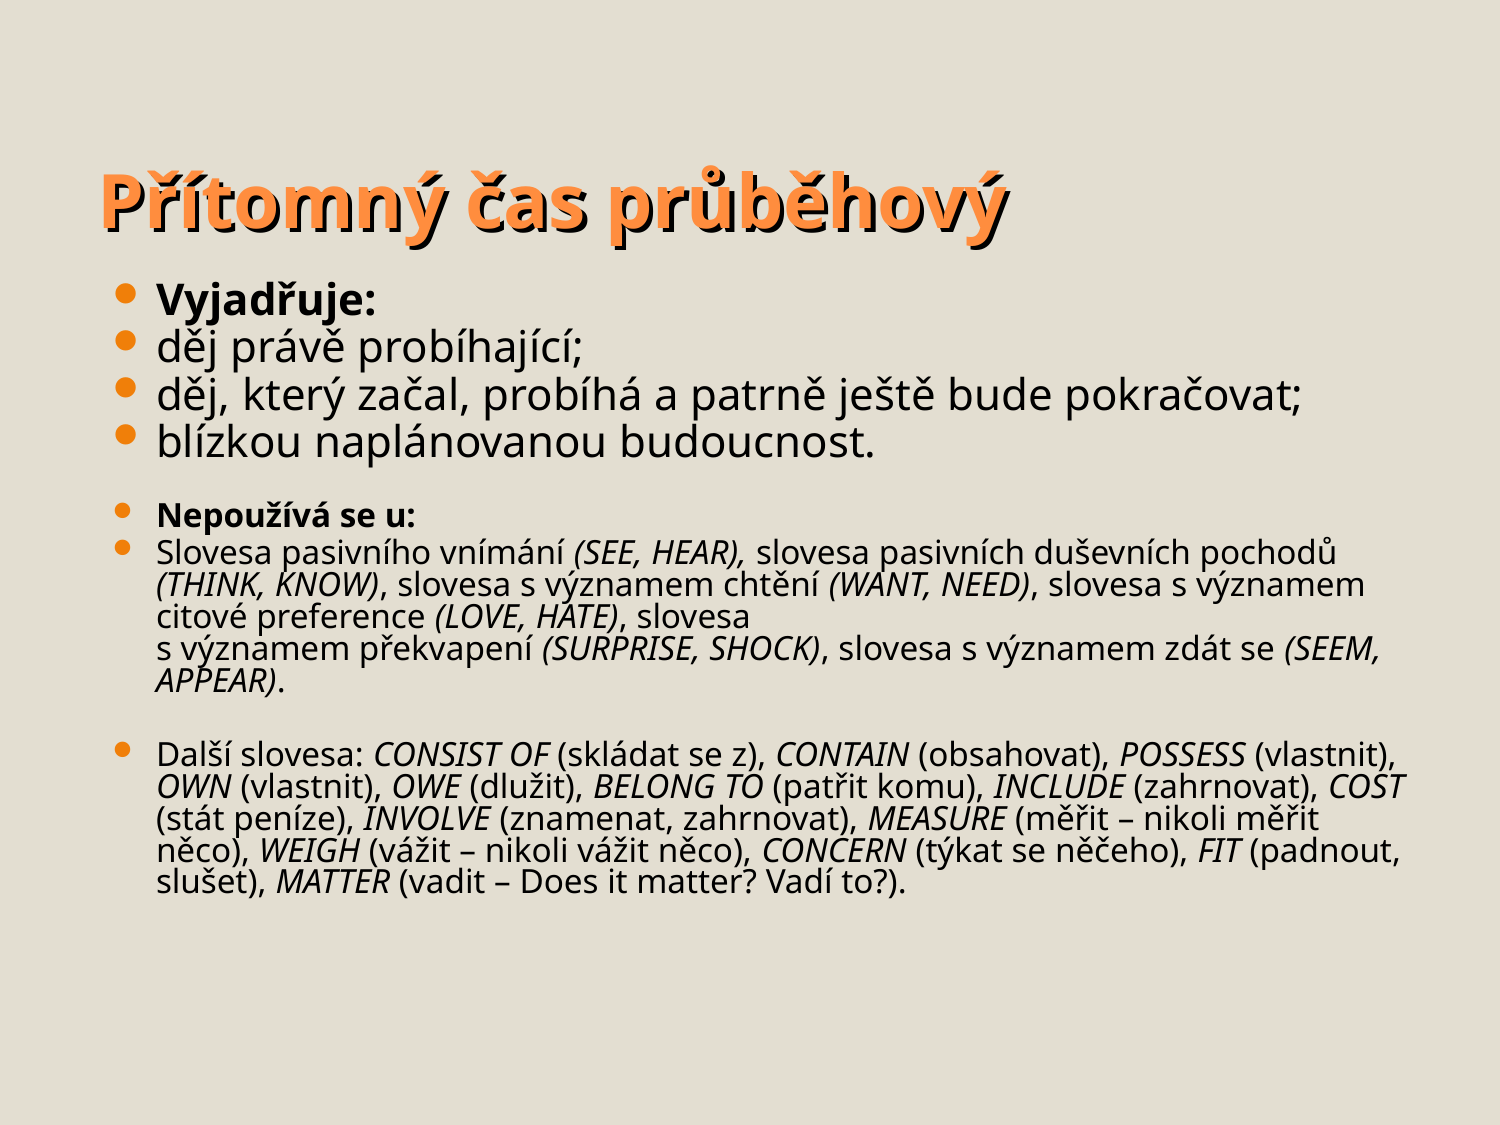

# Přítomný čas průběhový
Vyjadřuje:
děj právě probíhající;
děj, který začal, probíhá a patrně ještě bude pokračovat;
blízkou naplánovanou budoucnost.
Nepoužívá se u:
Slovesa pasivního vnímání (SEE, HEAR), slovesa pasivních duševních pochodů (THINK, KNOW), slovesa s významem chtění (WANT, NEED), slovesa s významem citové preference (LOVE, HATE), slovesa
s významem překvapení (SURPRISE, SHOCK), slovesa s významem zdát se (SEEM, APPEAR).
Další slovesa: CONSIST OF (skládat se z), CONTAIN (obsahovat), POSSESS (vlastnit), OWN (vlastnit), OWE (dlužit), BELONG TO (patřit komu), INCLUDE (zahrnovat), COST (stát peníze), INVOLVE (znamenat, zahrnovat), MEASURE (měřit – nikoli měřit něco), WEIGH (vážit – nikoli vážit něco), CONCERN (týkat se něčeho), FIT (padnout, slušet), MATTER (vadit – Does it matter? Vadí to?).